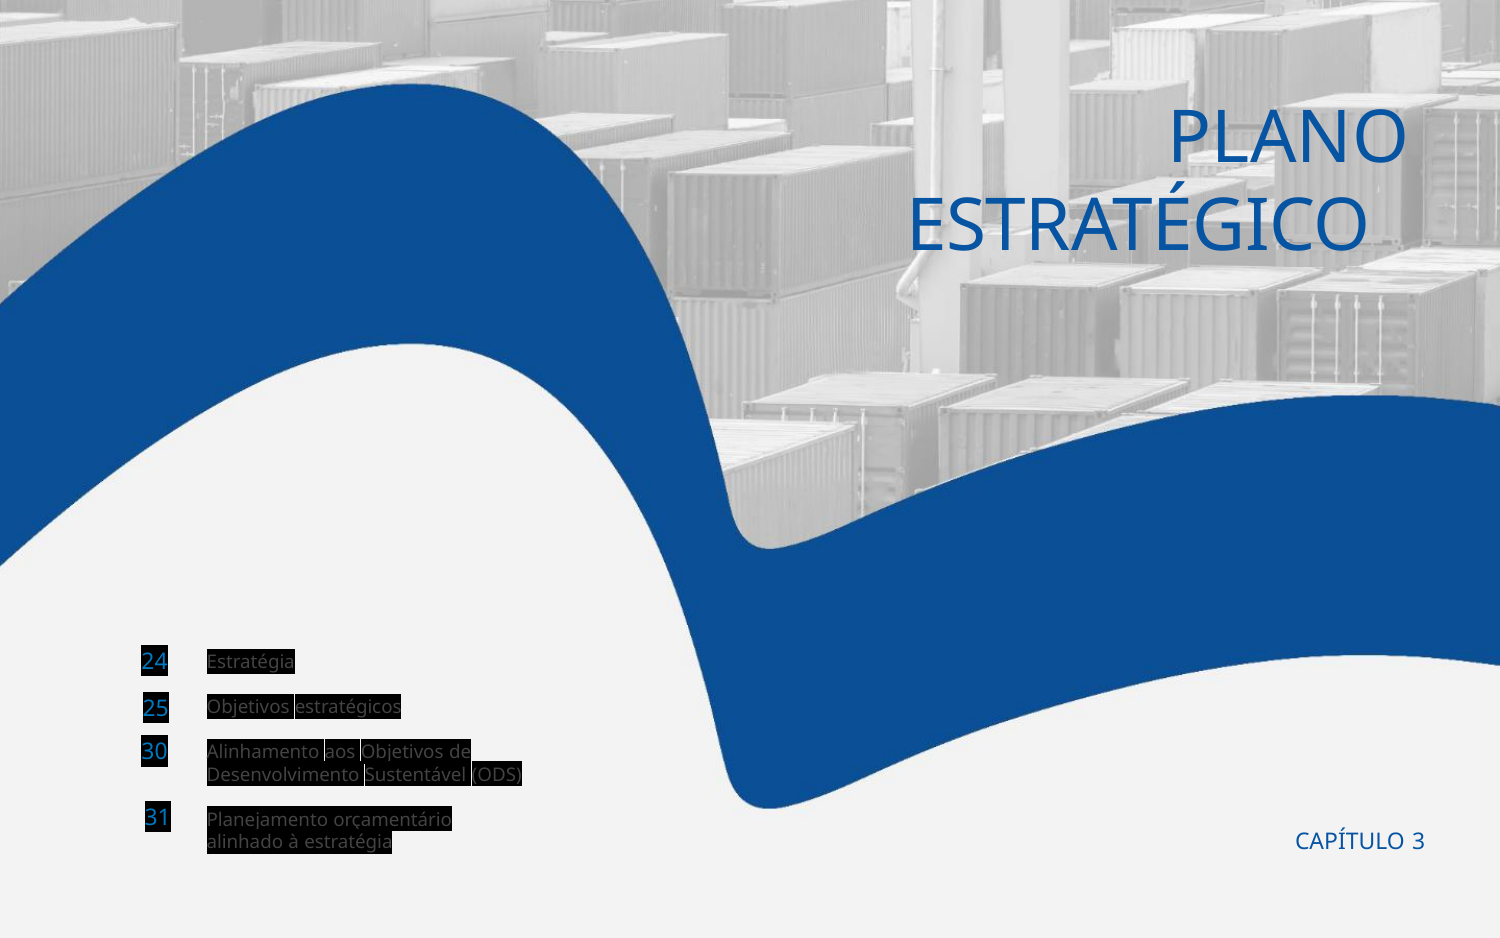

PLANO
ESTRATÉGICO
24
Estratégia
25
30
Objetivos estratégicos
Alinhamento aos Objetivos de
Desenvolvimento Sustentável (ODS)
31
Planejamento orçamentário
alinhado à estratégia
CAPÍTULO 3